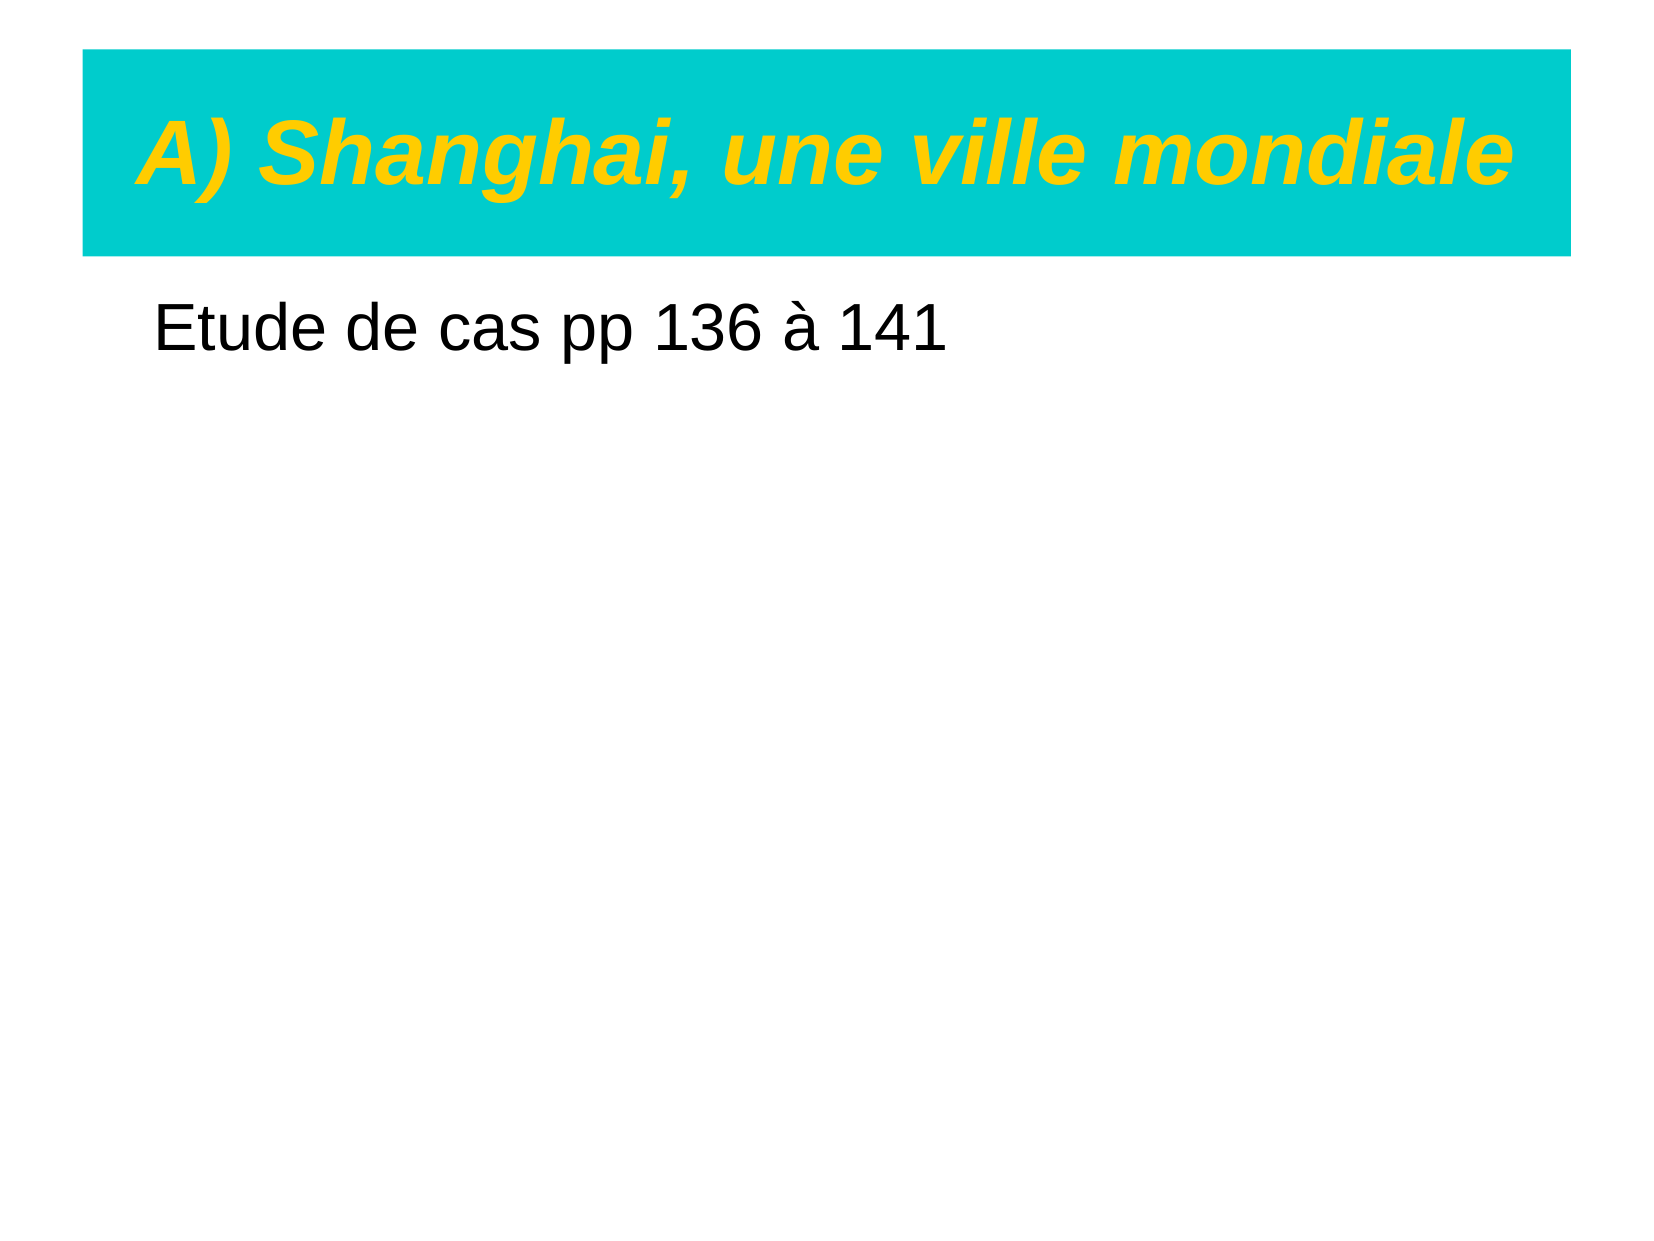

# A) Shanghai, une ville mondiale
Etude de cas pp 136 à 141